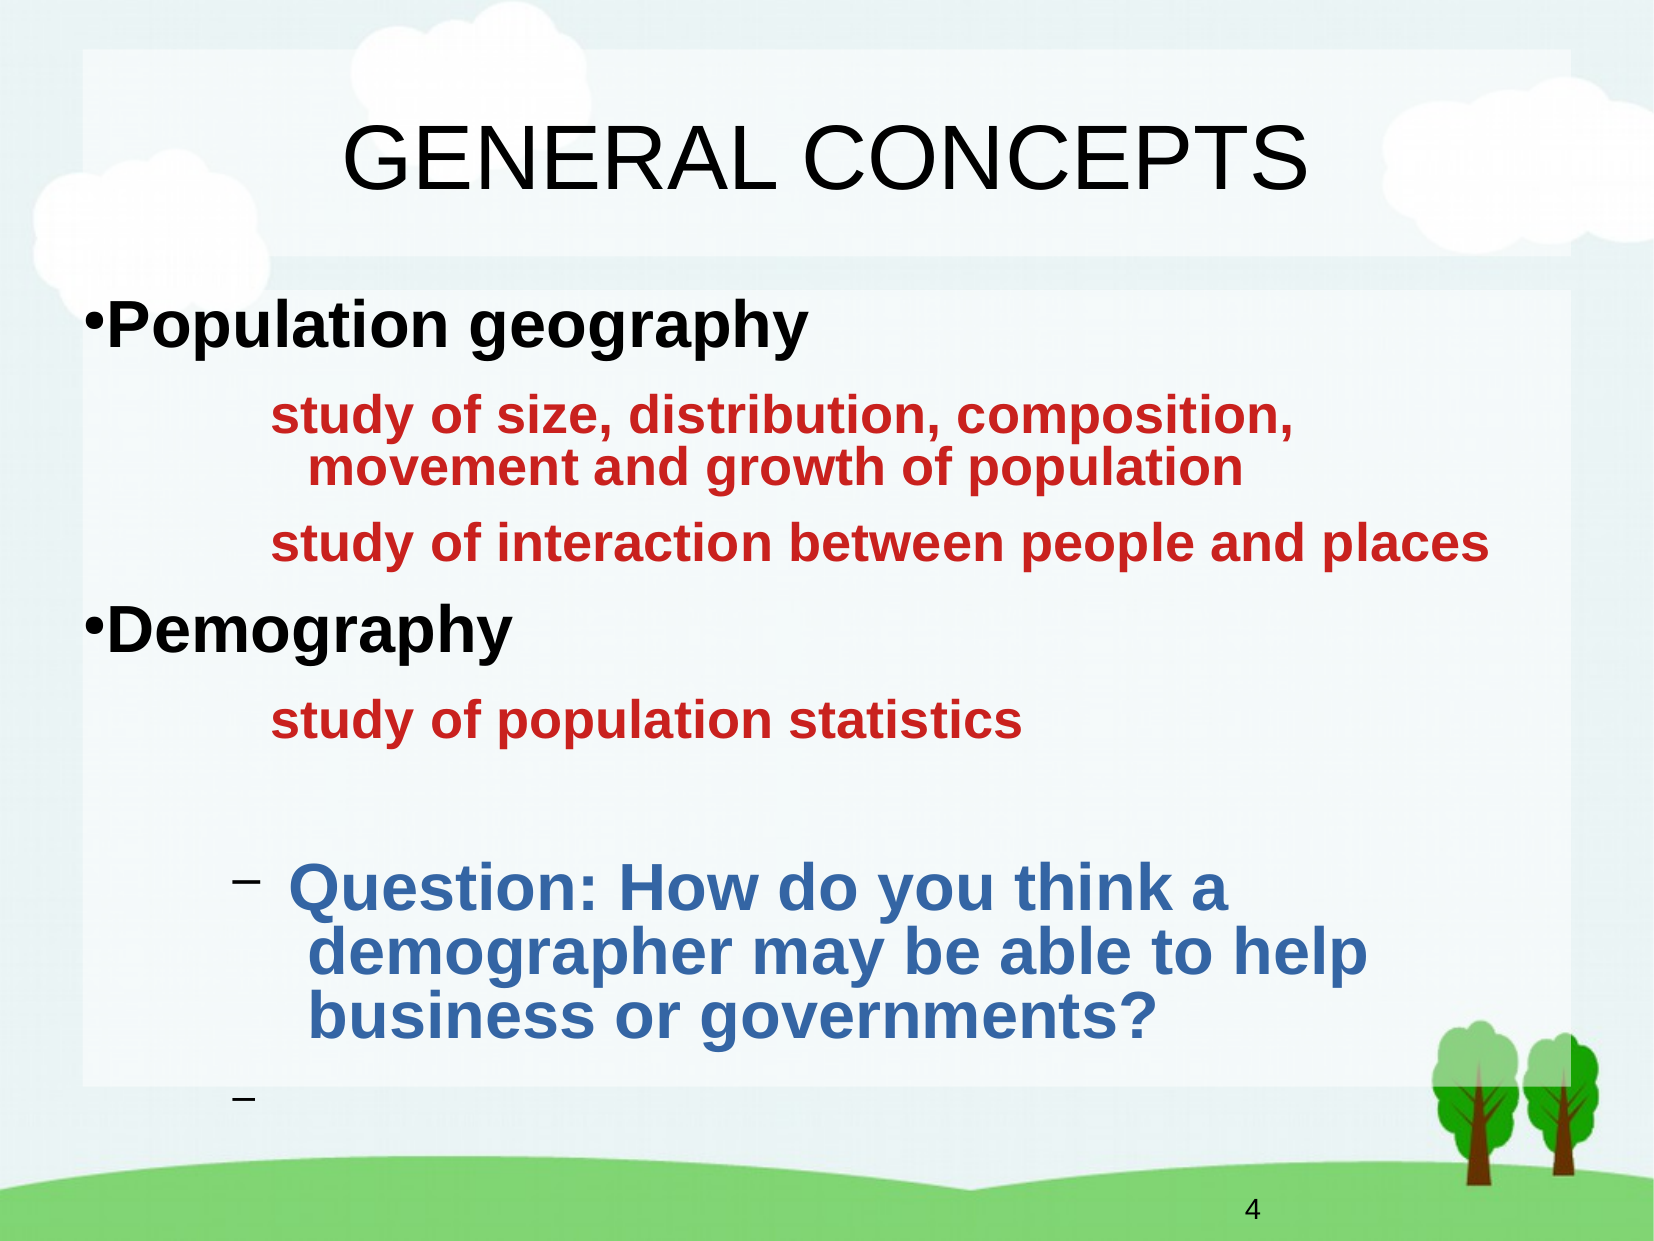

# GENERAL CONCEPTS
Population geography
study of size, distribution, composition, movement and growth of population
study of interaction between people and places
Demography
study of population statistics
 Question: How do you think a demographer may be able to help business or governments?